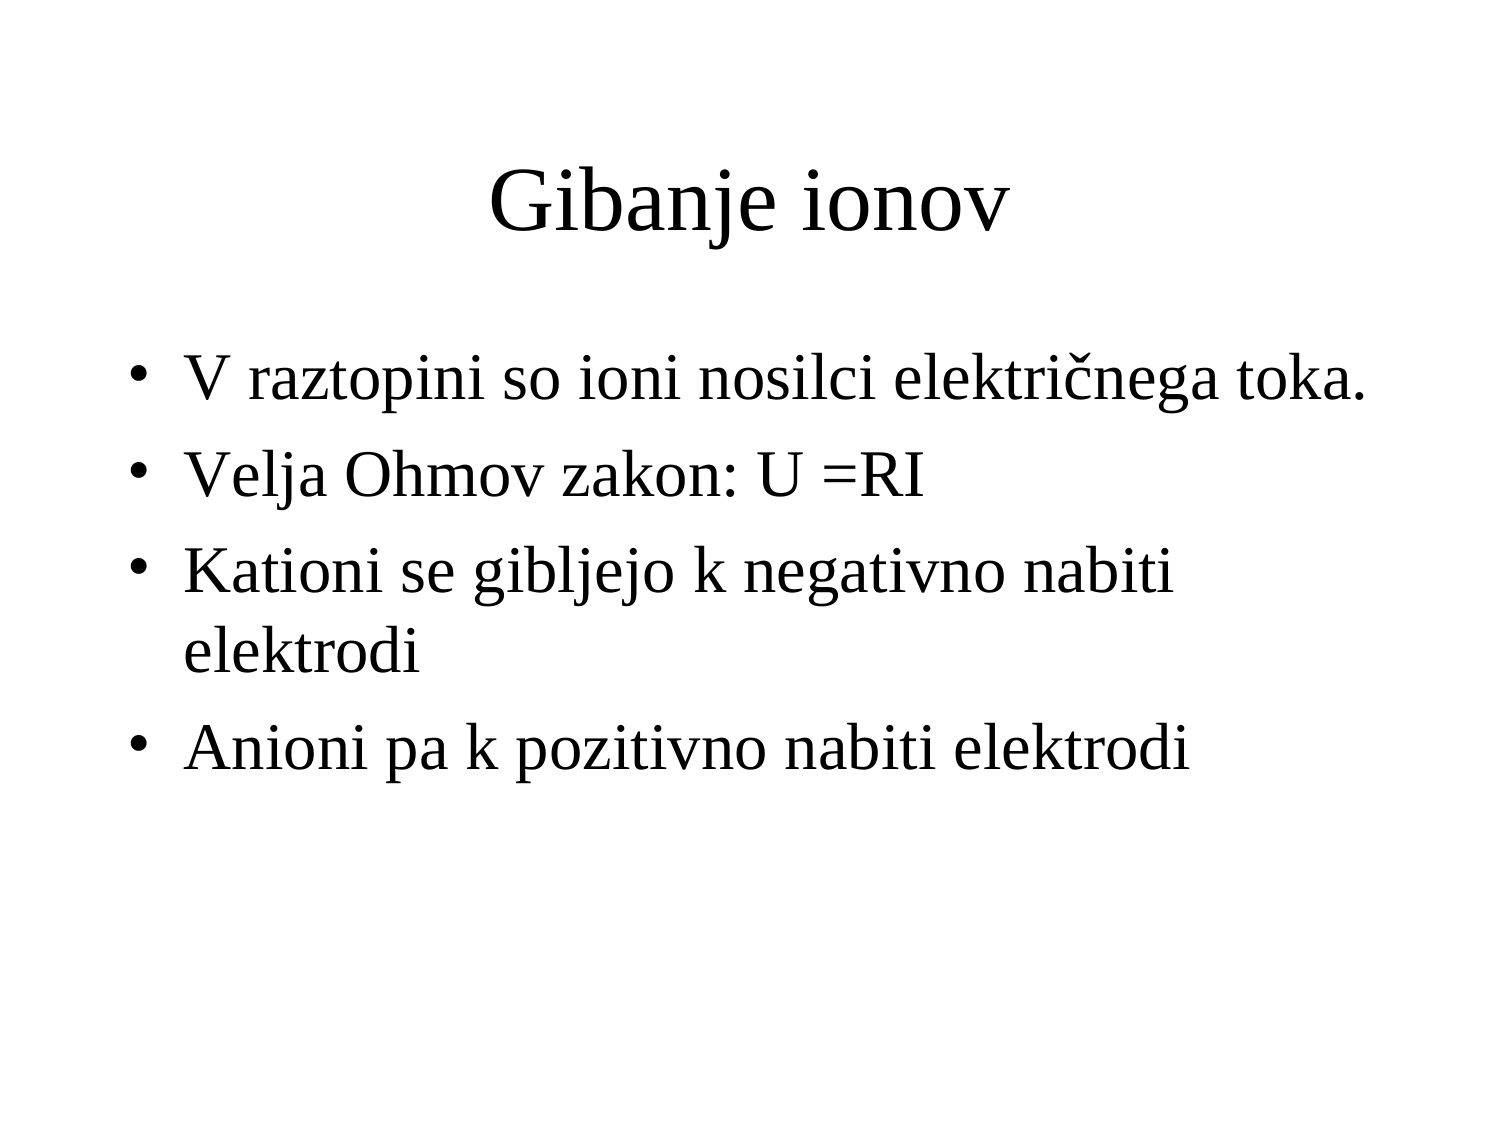

# Gibanje ionov
V raztopini so ioni nosilci električnega toka.
Velja Ohmov zakon: U =RI
Kationi se gibljejo k negativno nabiti elektrodi
Anioni pa k pozitivno nabiti elektrodi